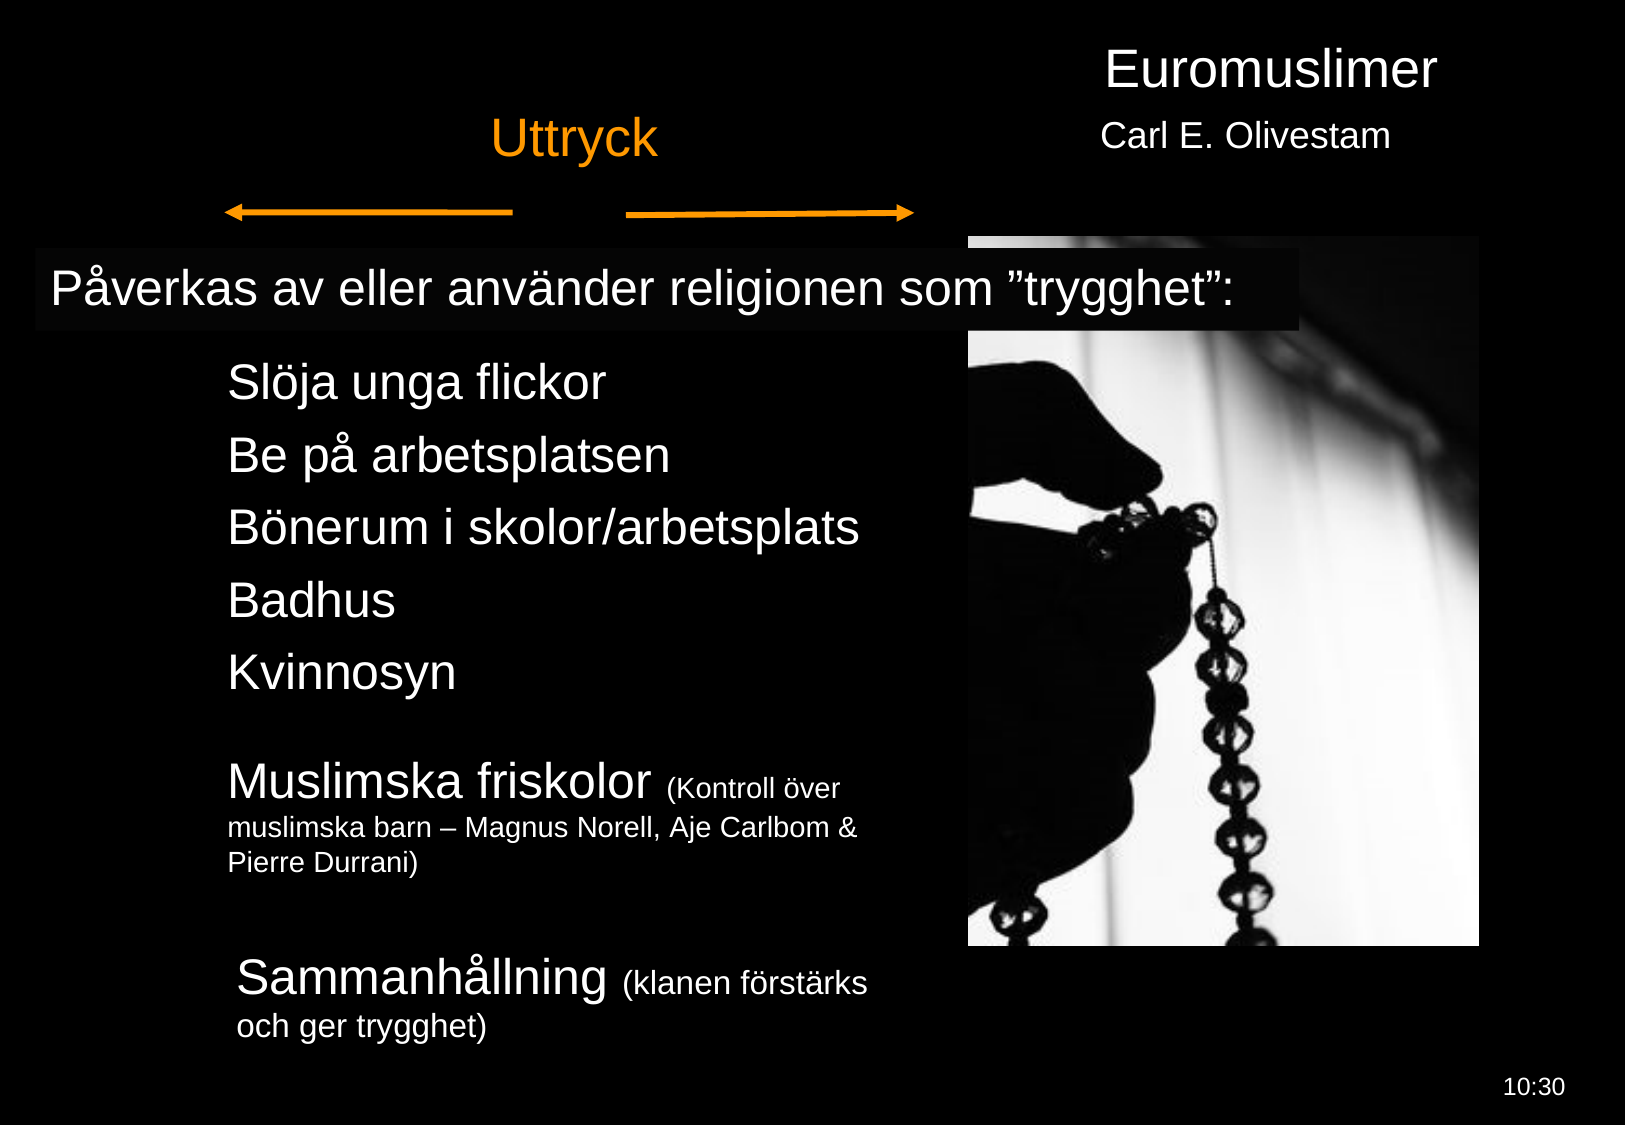

Euromuslimer
 Carl E. Olivestam
 Uttryck
Påverkas av eller använder religionen som ”trygghet”:
Slöja unga flickor
Be på arbetsplatsen
Bönerum i skolor/arbetsplats
Badhus
Kvinnosyn
Muslimska friskolor (Kontroll över muslimska barn – Magnus Norell, Aje Carlbom & Pierre Durrani)
Sammanhållning (klanen förstärks och ger trygghet)
10:30